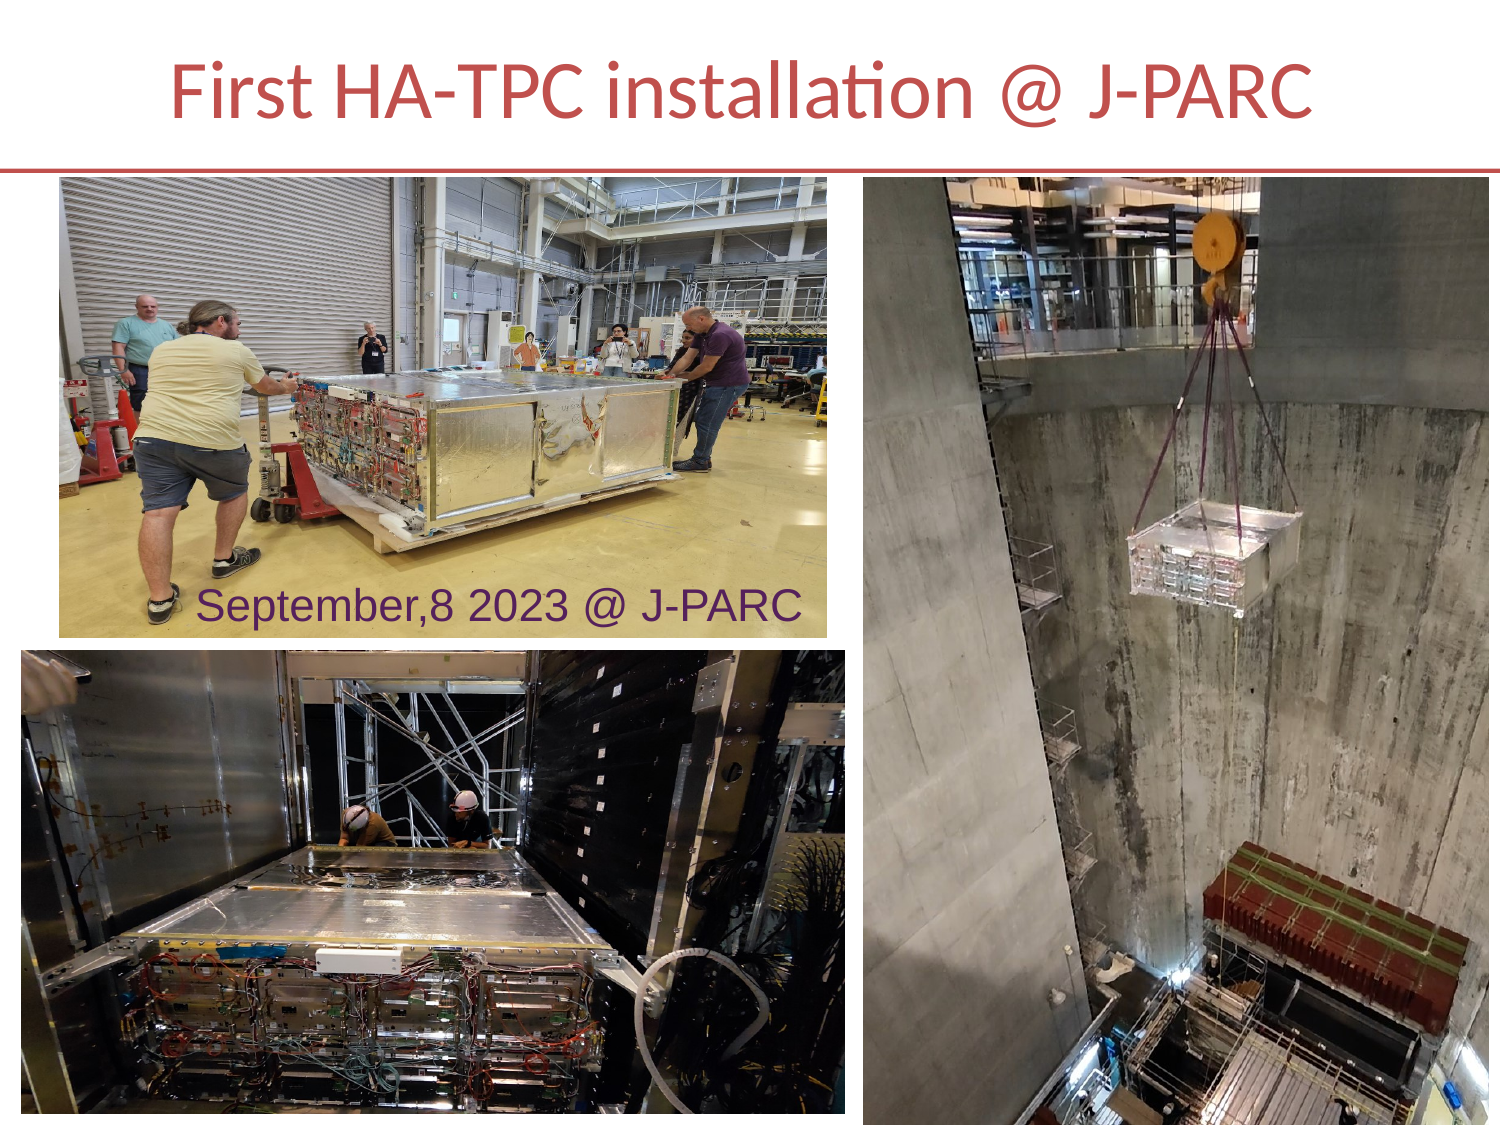

First HA-TPC installation @ J-PARC
September,8 2023 @ J-PARC